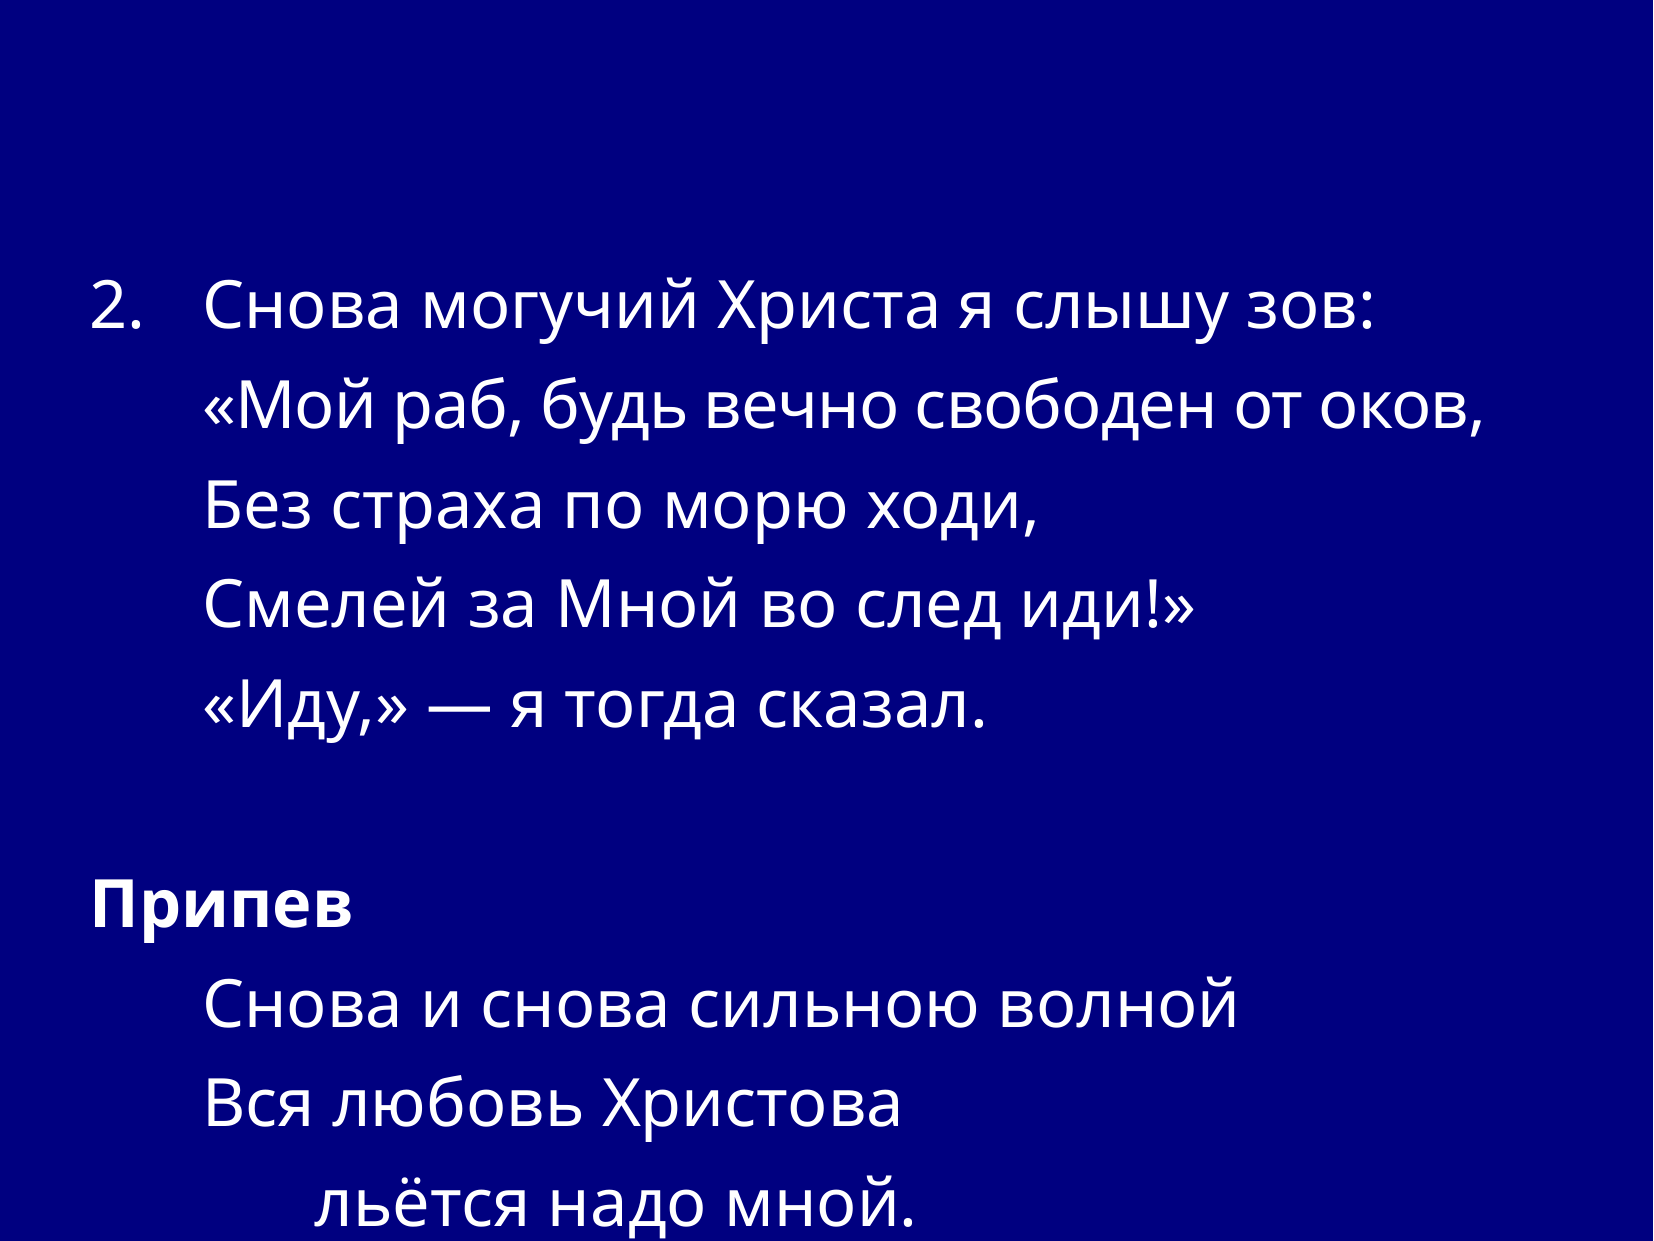

2.	Снова могучий Христа я слышу зов:
	«Мой раб, будь вечно свободен от оков,
	Без страха по морю ходи,
	Смелей за Мной во след иди!»
	«Иду,» — я тогда сказал.
Припев
	Снова и снова сильною волной
	Вся любовь Христова
		льётся надо мной.